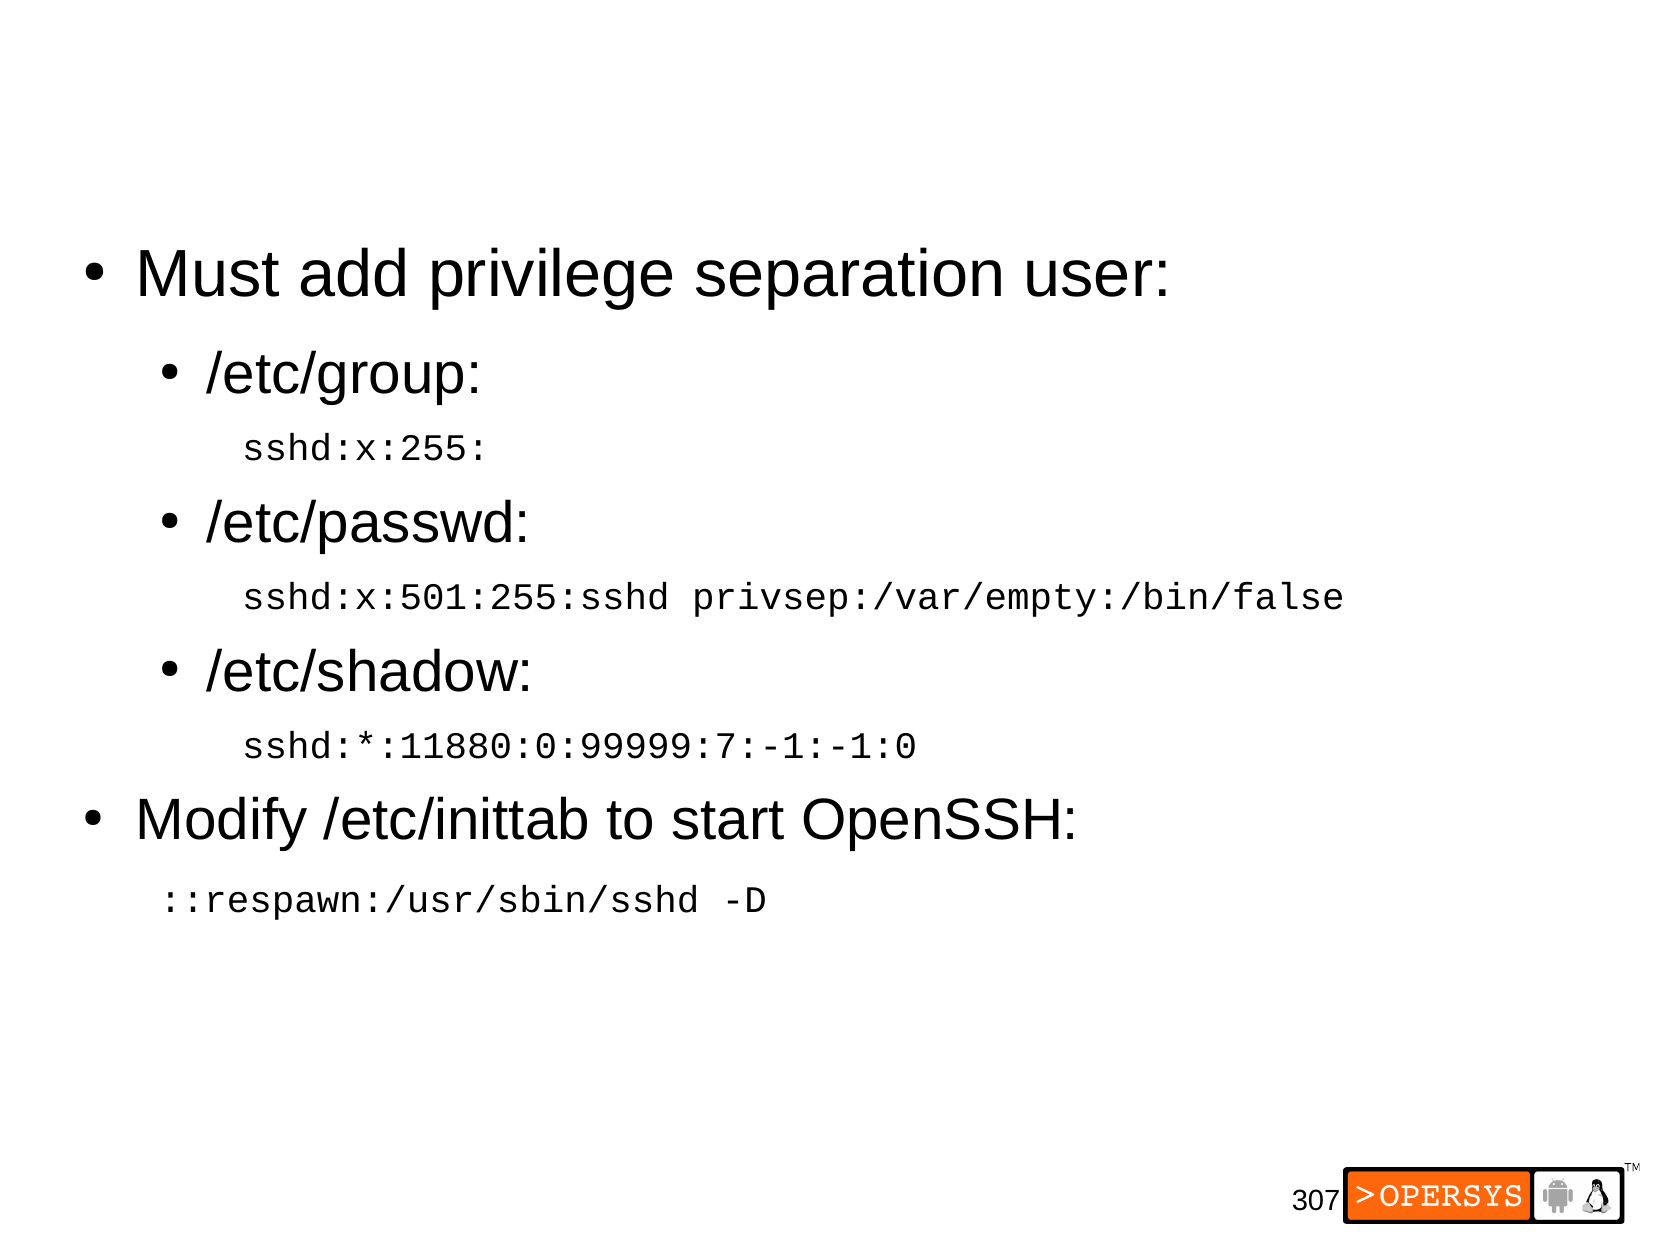

# Must add privilege separation user:
/etc/group:
sshd:x:255:
/etc/passwd:
sshd:x:501:255:sshd privsep:/var/empty:/bin/false
/etc/shadow:
sshd:*:11880:0:99999:7:-1:-1:0
Modify /etc/inittab to start OpenSSH:
::respawn:/usr/sbin/sshd -D